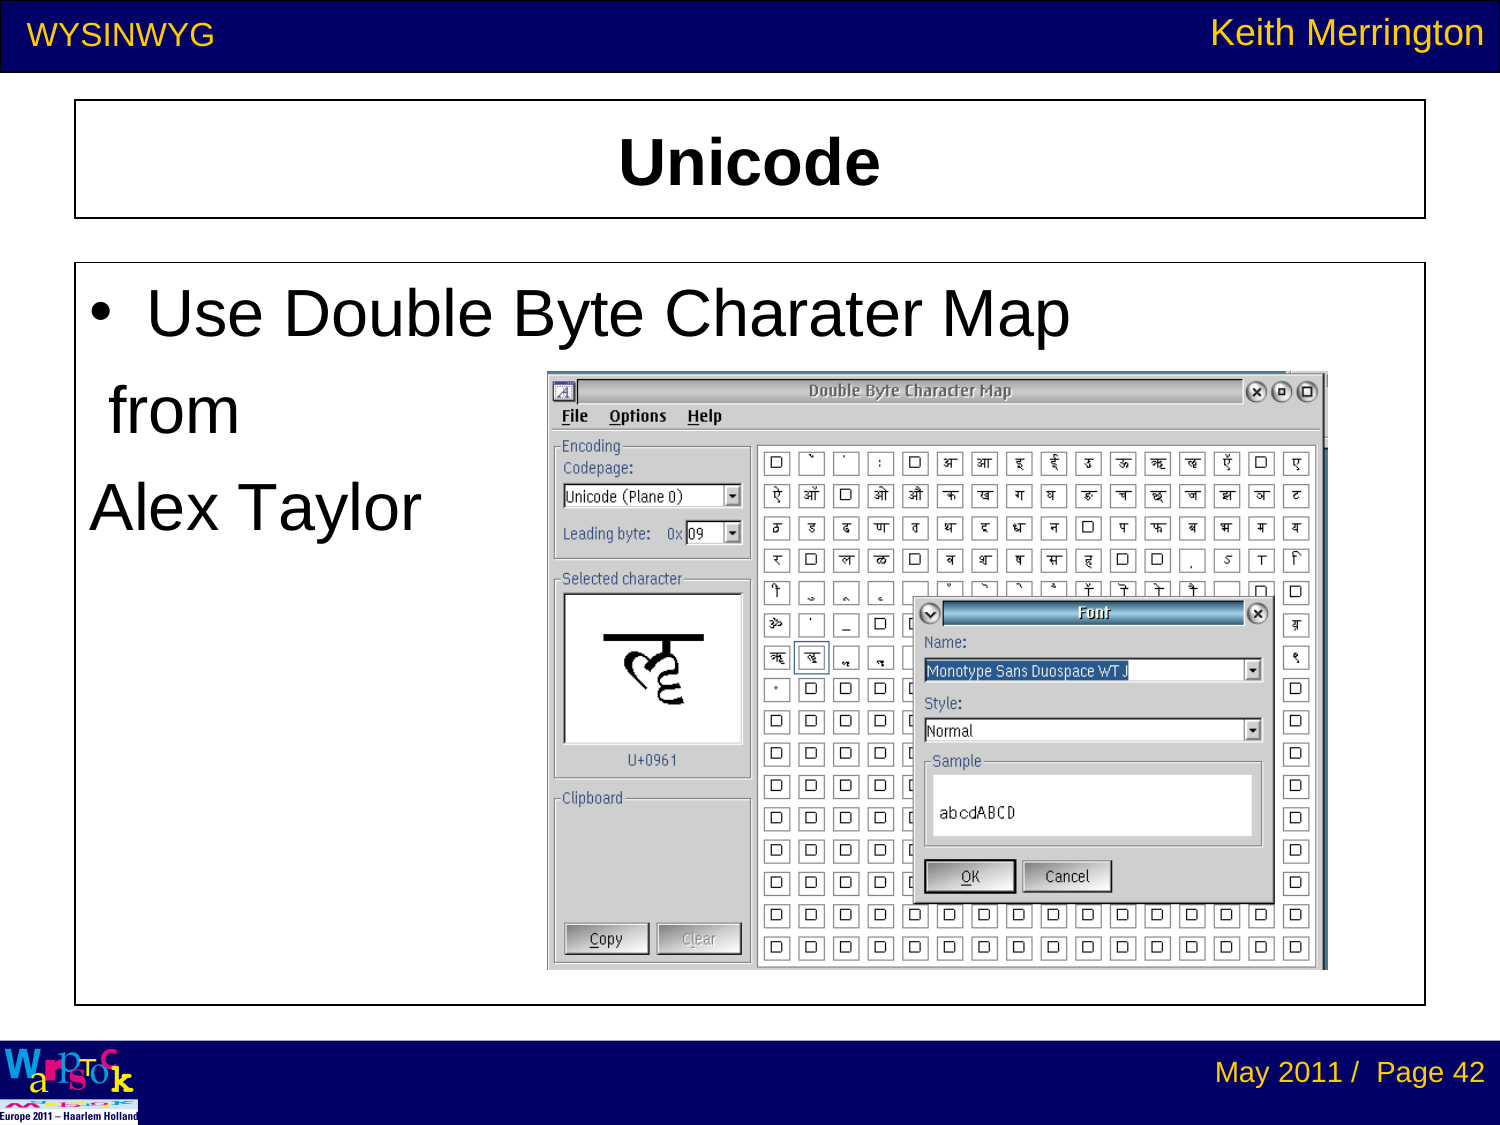

# Unicode
Use Double Byte Charater Map
 from
Alex Taylor